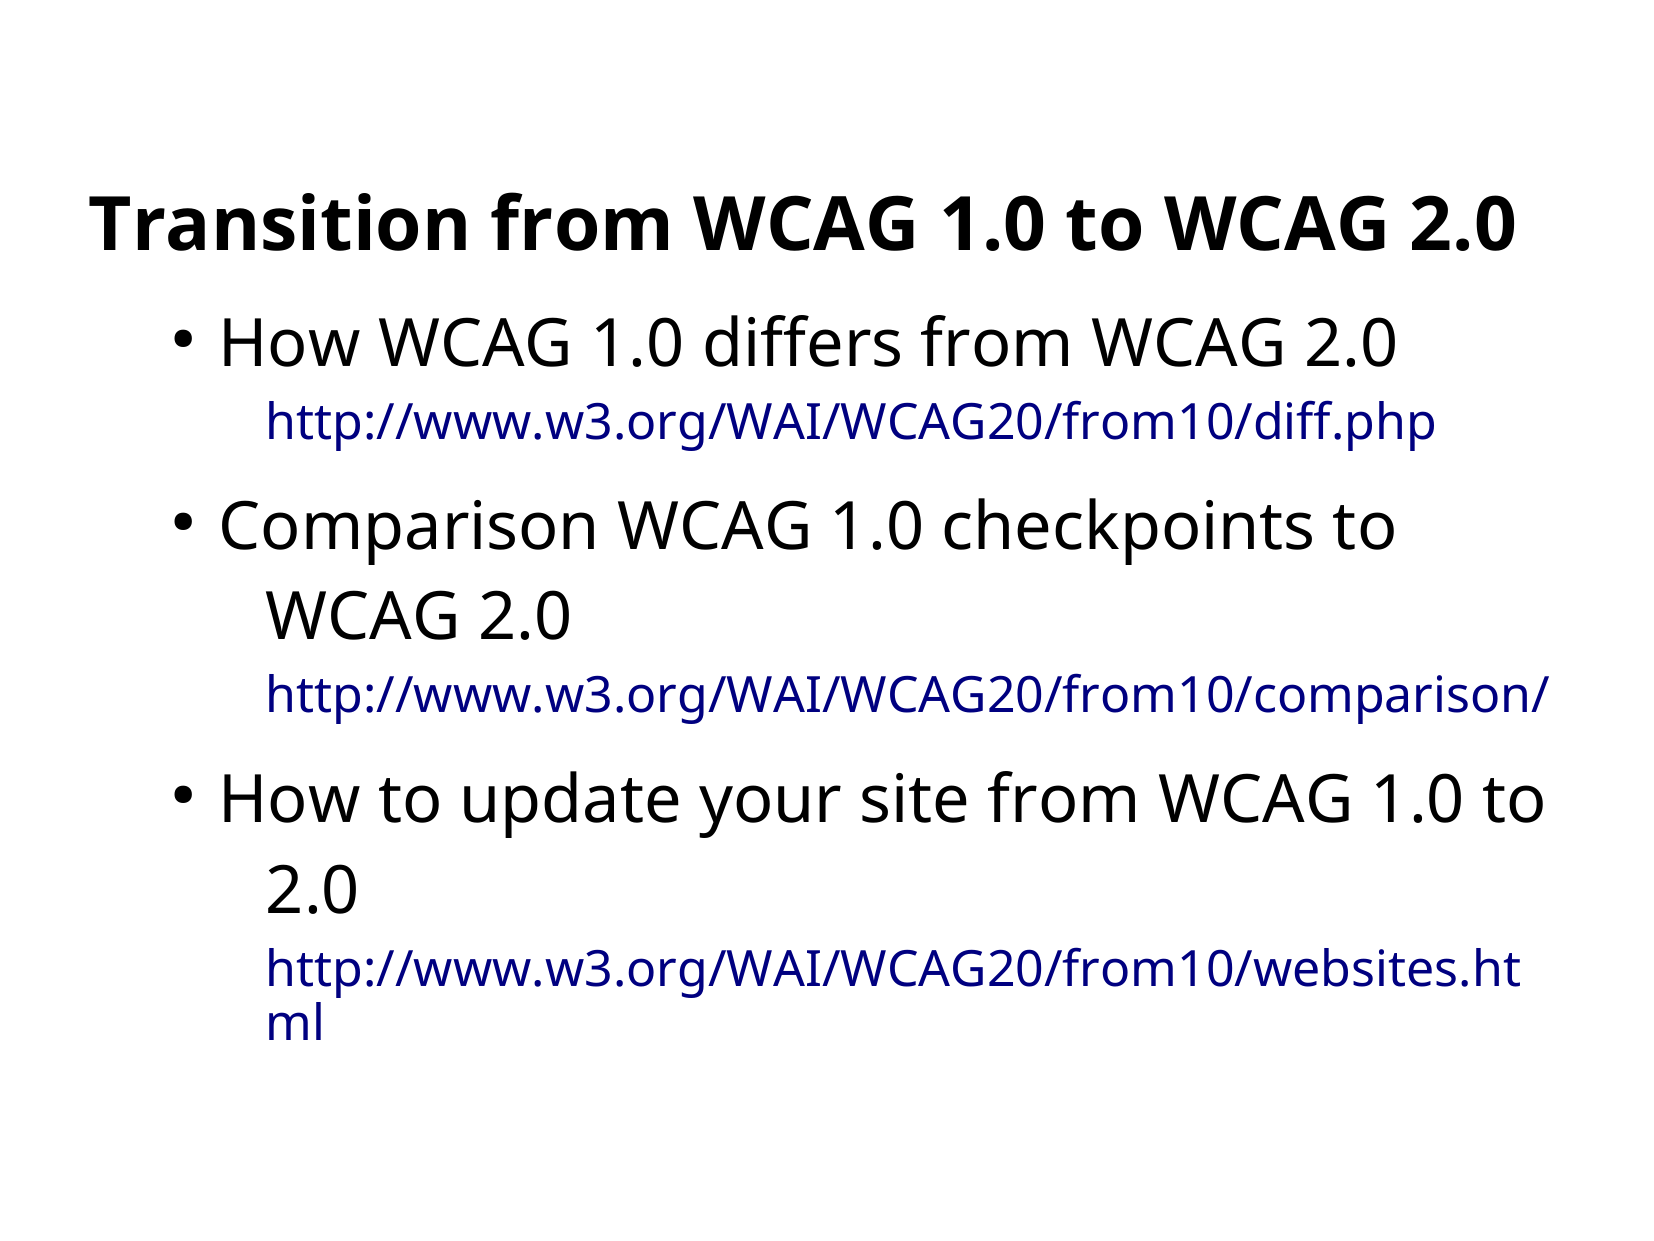

# Transition from WCAG 1.0 to WCAG 2.0
How WCAG 1.0 differs from WCAG 2.0 http://www.w3.org/WAI/WCAG20/from10/diff.php
Comparison WCAG 1.0 checkpoints to WCAG 2.0 http://www.w3.org/WAI/WCAG20/from10/comparison/
How to update your site from WCAG 1.0 to 2.0 http://www.w3.org/WAI/WCAG20/from10/websites.html